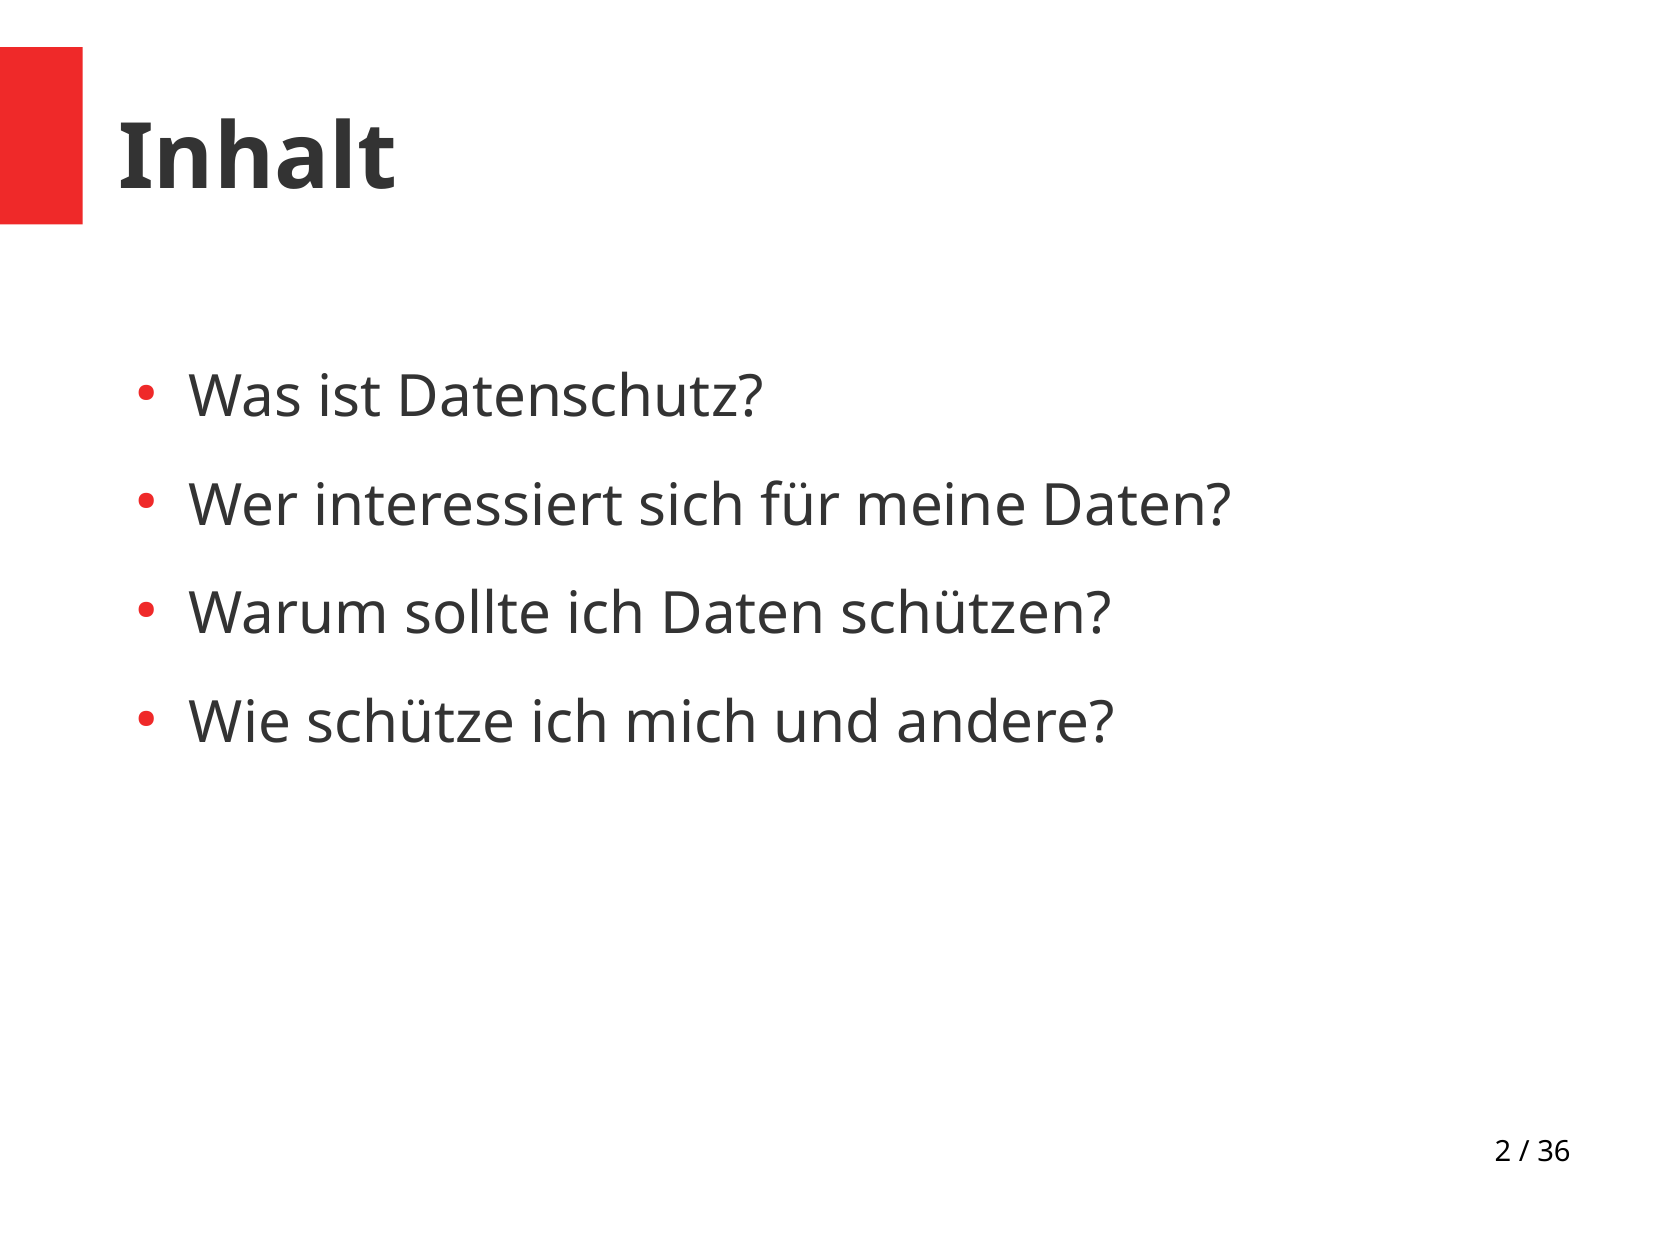

# Inhalt
Was ist Datenschutz?
Wer interessiert sich für meine Daten?
Warum sollte ich Daten schützen?
Wie schütze ich mich und andere?
2